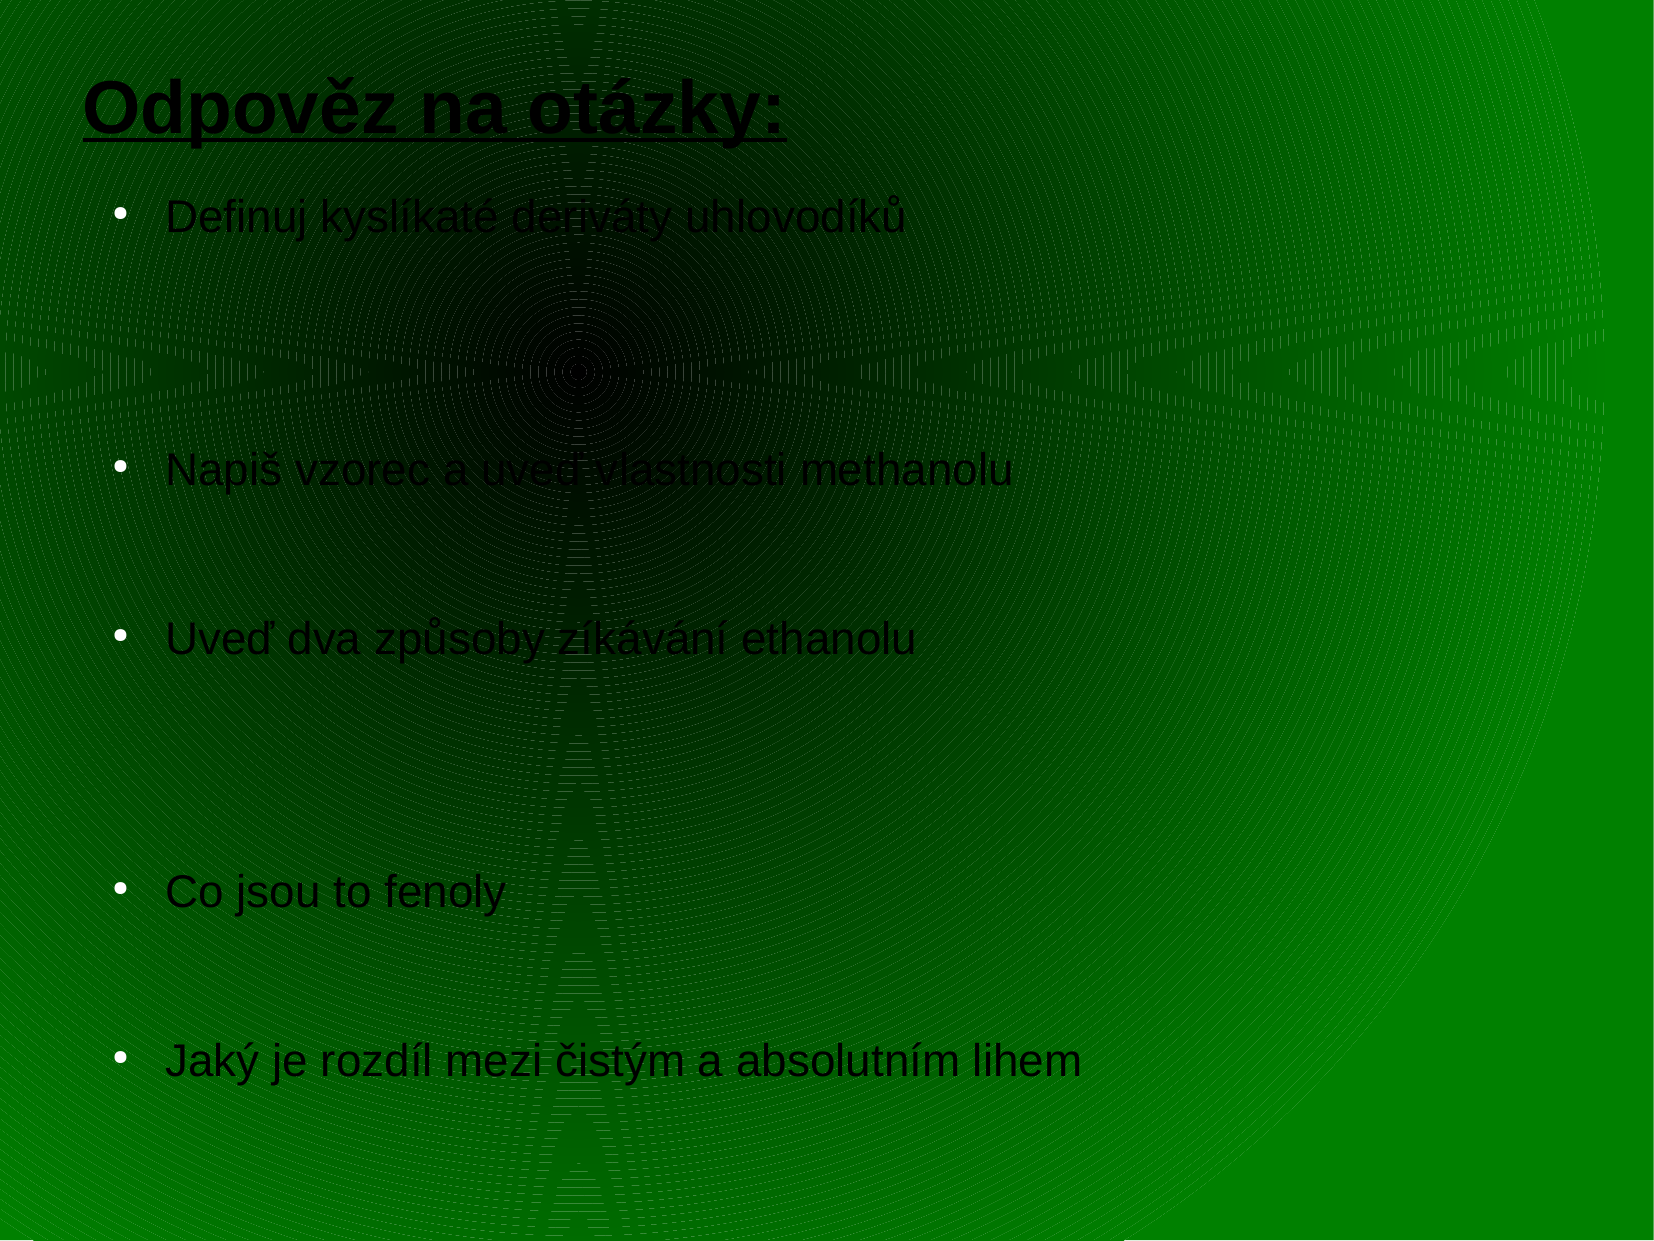

# Odpověz na otázky:
Definuj kyslíkaté deriváty uhlovodíků
Napiš vzorec a uveď vlastnosti methanolu
Uveď dva způsoby zíkávání ethanolu
Co jsou to fenoly
Jaký je rozdíl mezi čistým a absolutním lihem